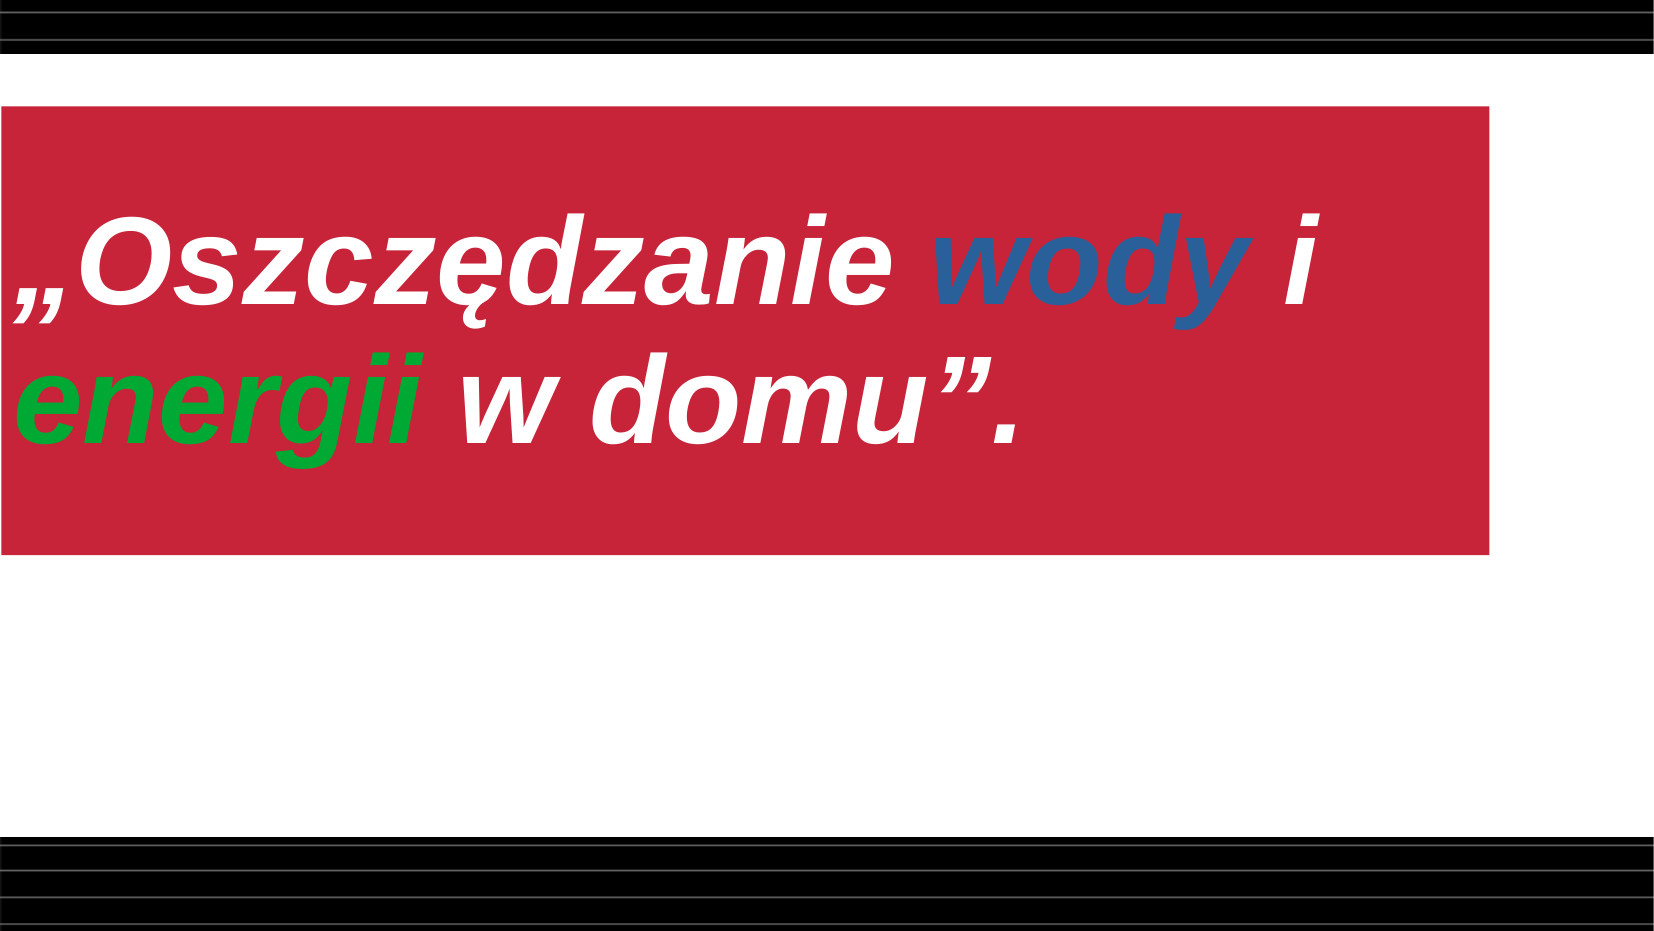

# „Oszczędzanie wody i energii w domu”.